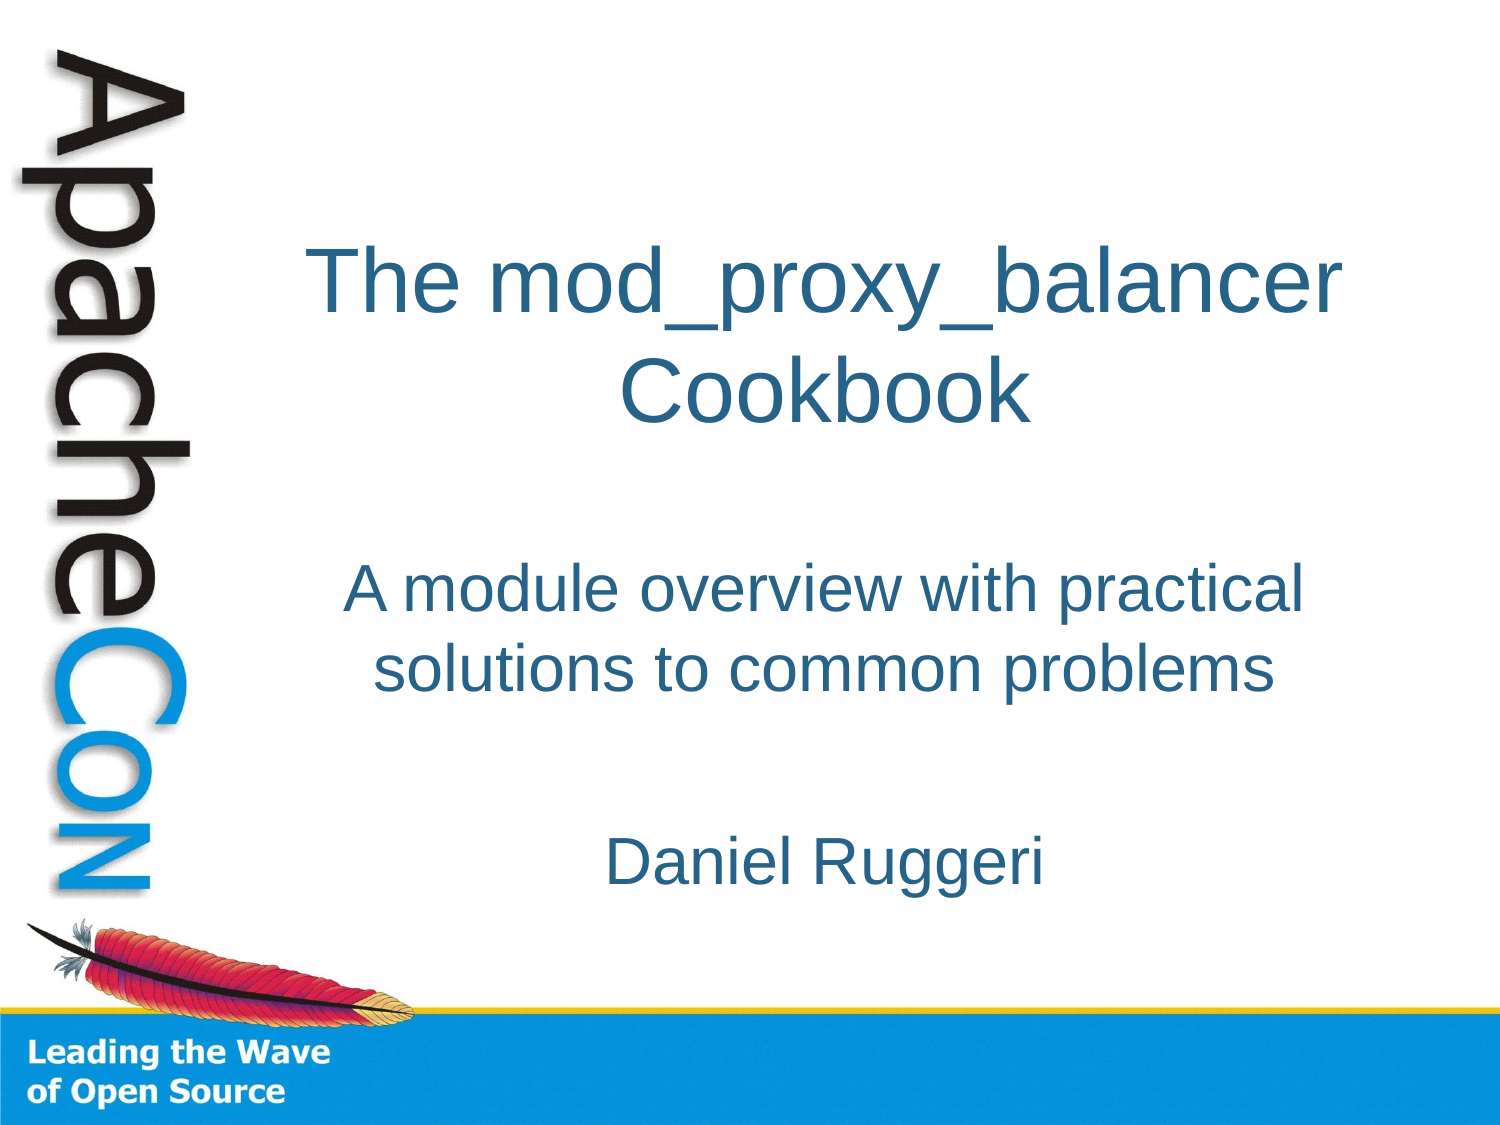

# The mod_proxy_balancer Cookbook
A module overview with practical solutions to common problems
Daniel Ruggeri